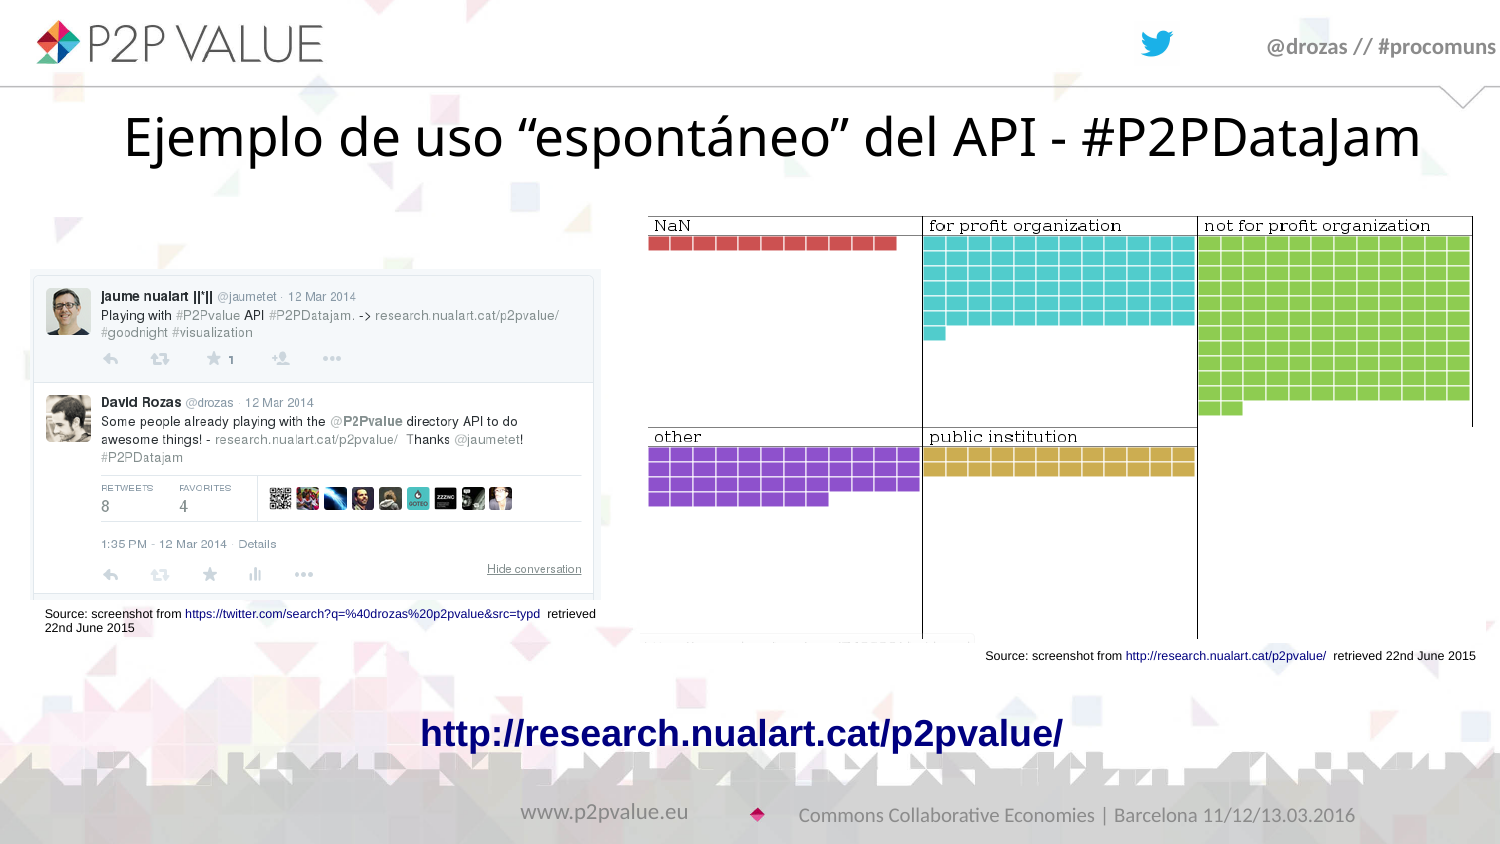

@drozas // #procomuns
# Ejemplo de uso “espontáneo” del API - #P2PDataJam
Source: screenshot from https://twitter.com/search?q=%40drozas%20p2pvalue&src=typd retrieved 22nd June 2015
Source: screenshot from http://research.nualart.cat/p2pvalue/ retrieved 22nd June 2015
http://research.nualart.cat/p2pvalue/
www.p2pvalue.eu
Commons Collaborative Economies | Barcelona 11/12/13.03.2016